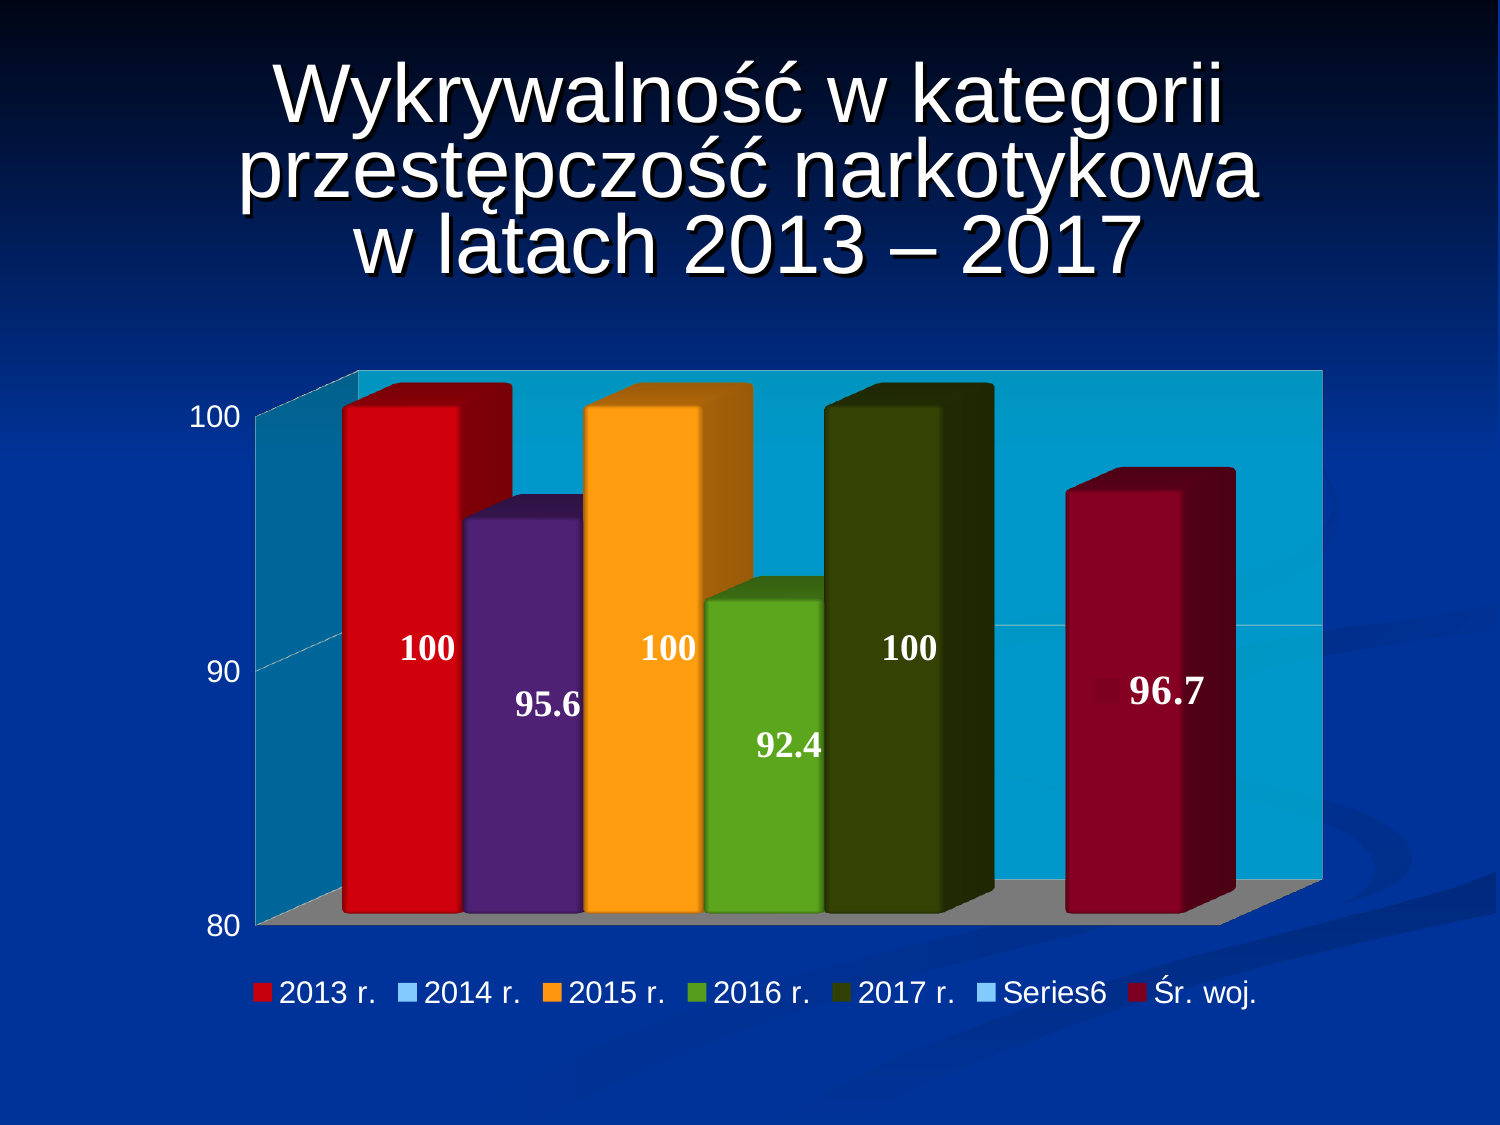

# Wykrywalność w kategorii przestępczość narkotykowa w latach 2013 – 2017
[unsupported chart]